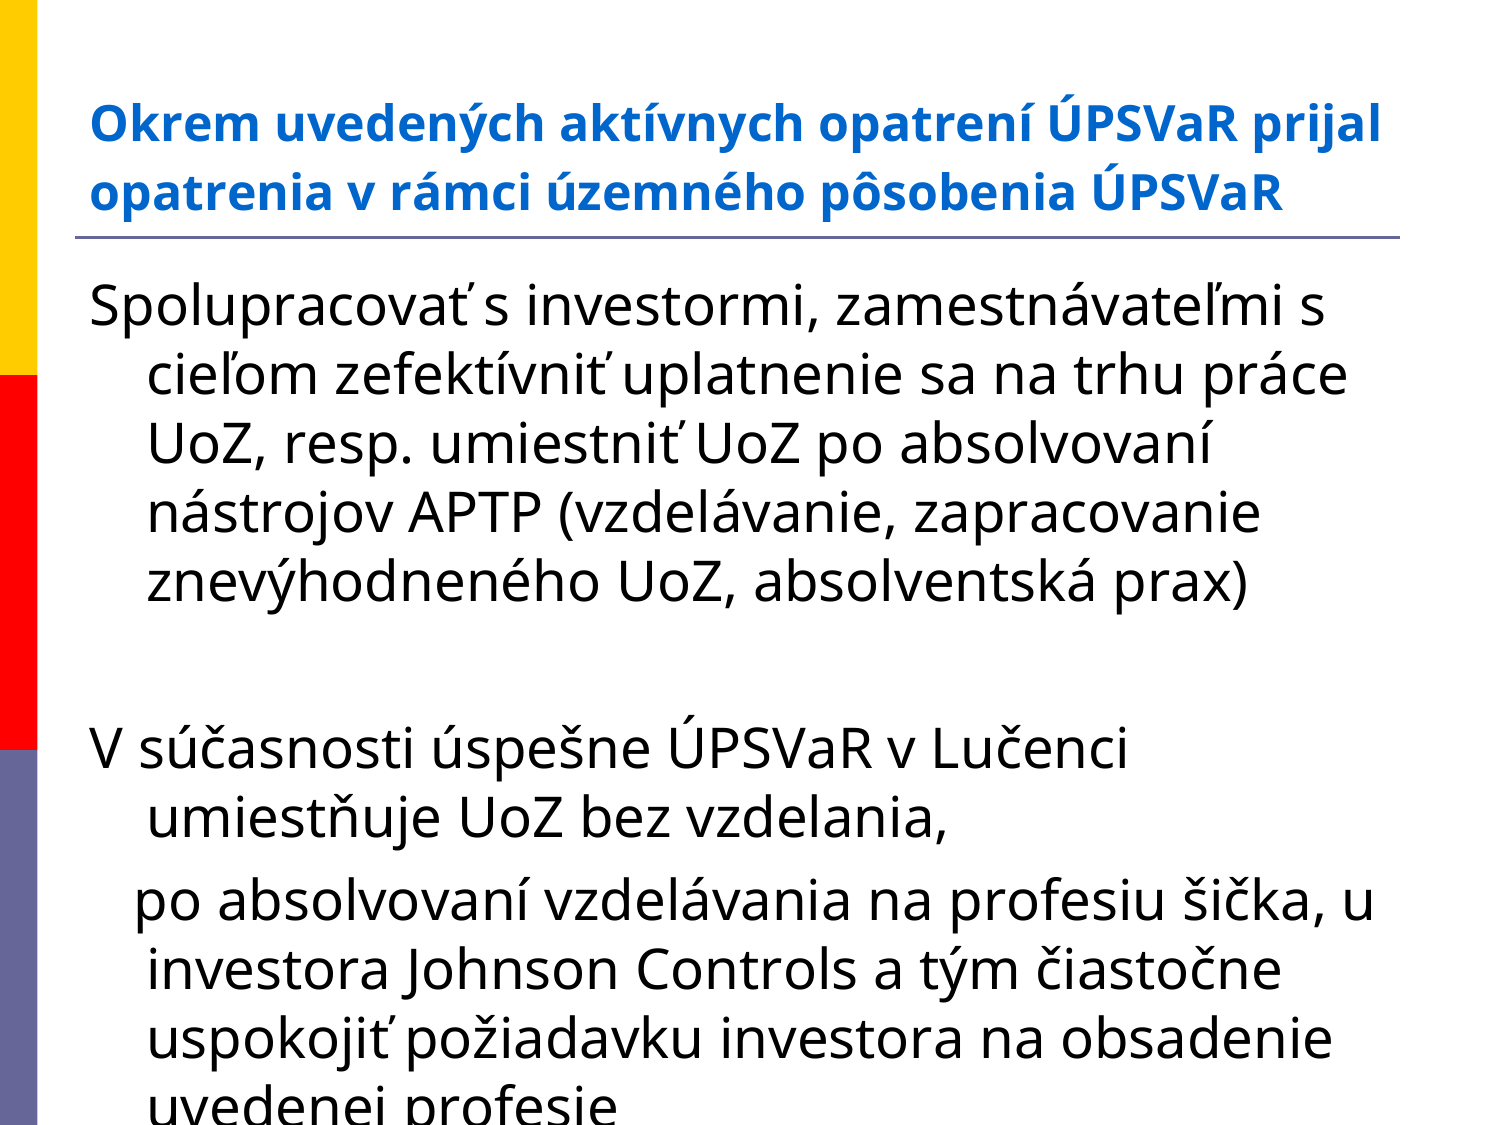

# Okrem uvedených aktívnych opatrení ÚPSVaR prijal opatrenia v rámci územného pôsobenia ÚPSVaR
Spolupracovať s investormi, zamestnávateľmi s cieľom zefektívniť uplatnenie sa na trhu práce UoZ, resp. umiestniť UoZ po absolvovaní nástrojov APTP (vzdelávanie, zapracovanie znevýhodneného UoZ, absolventská prax)
V súčasnosti úspešne ÚPSVaR v Lučenci umiestňuje UoZ bez vzdelania,
 po absolvovaní vzdelávania na profesiu šička, u investora Johnson Controls a tým čiastočne uspokojiť požiadavku investora na obsadenie uvedenej profesie